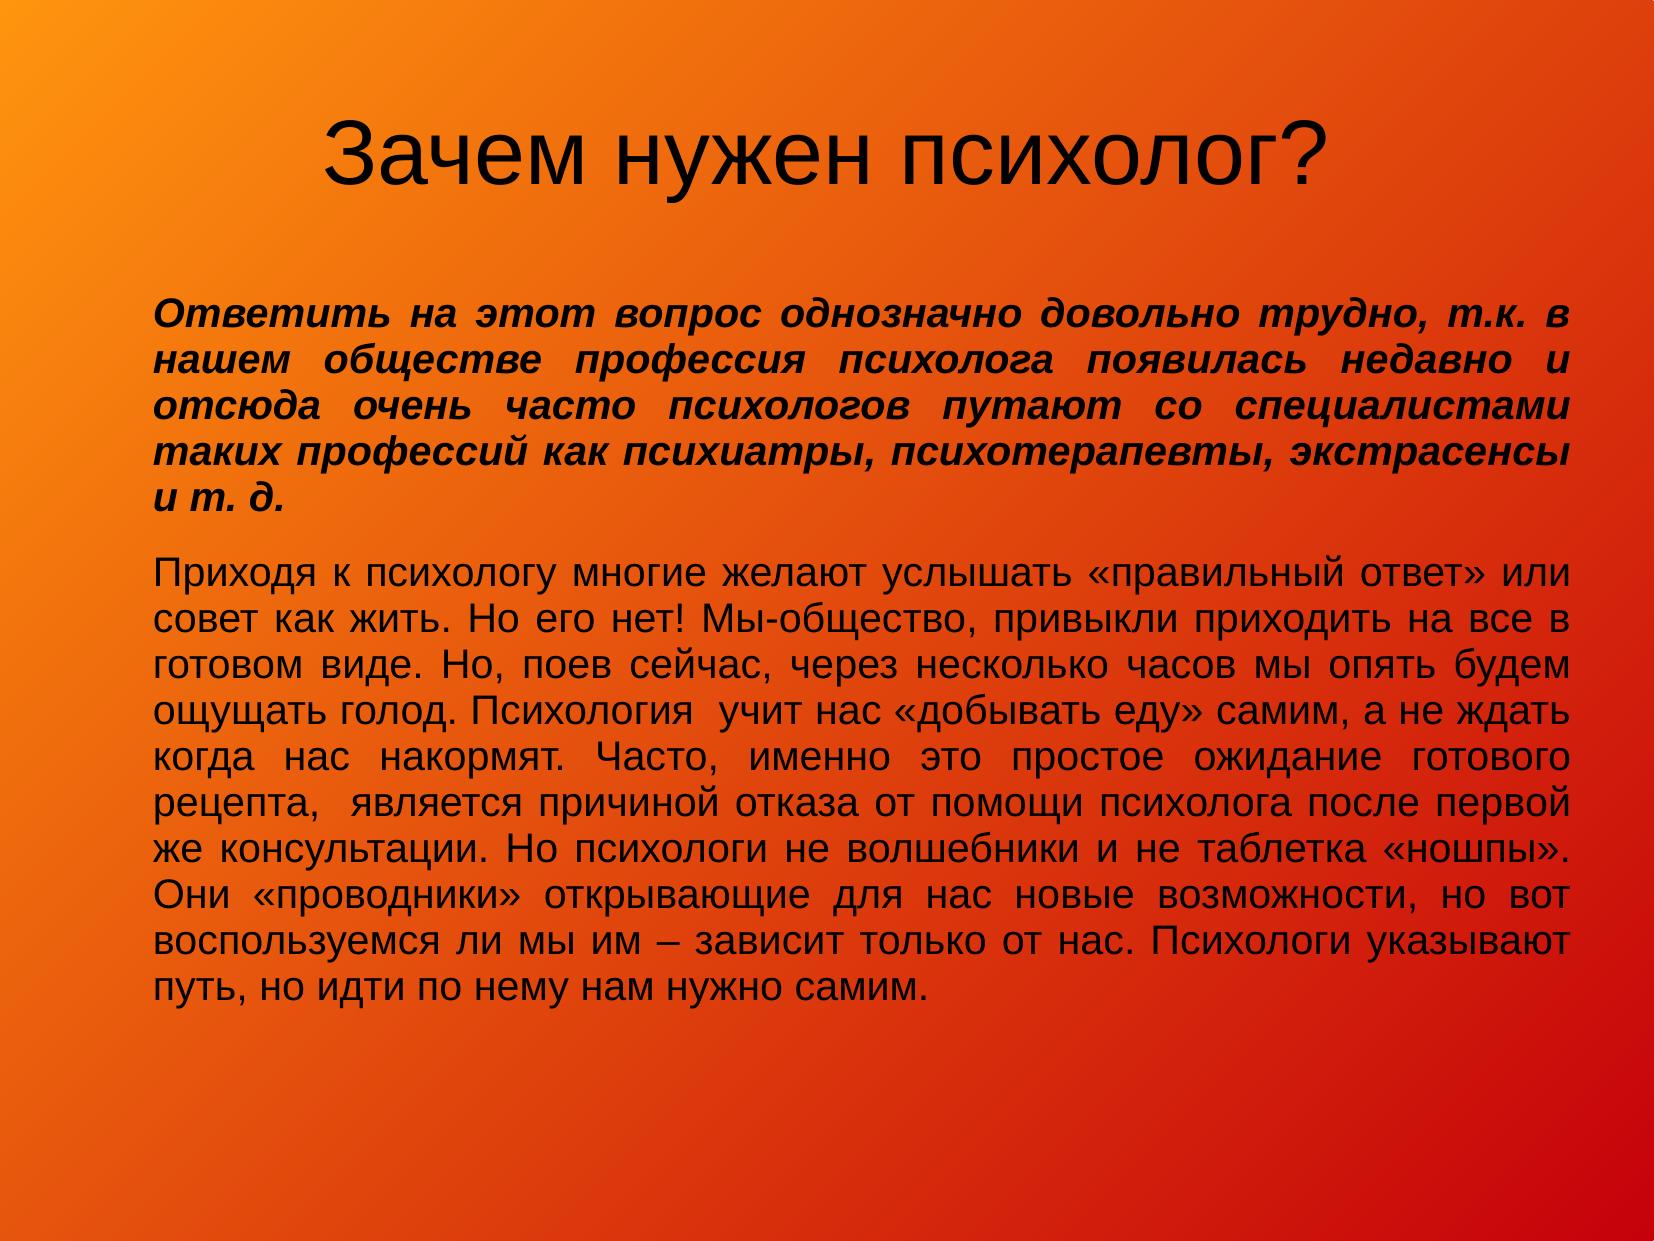

# Зачем нужен психолог?
Ответить на этот вопрос однозначно довольно трудно, т.к. в нашем обществе профессия психолога появилась недавно и отсюда очень часто психологов путают со специалистами таких профессий как психиатры, психотерапевты, экстрасенсы и т. д.
Приходя к психологу многие желают услышать «правильный ответ» или совет как жить. Но его нет! Мы-общество, привыкли приходить на все в готовом виде. Но, поев сейчас, через несколько часов мы опять будем ощущать голод. Психология учит нас «добывать еду» самим, а не ждать когда нас накормят. Часто, именно это простое ожидание готового рецепта, является причиной отказа от помощи психолога после первой же консультации. Но психологи не волшебники и не таблетка «ношпы». Они «проводники» открывающие для нас новые возможности, но вот воспользуемся ли мы им – зависит только от нас. Психологи указывают путь, но идти по нему нам нужно самим.